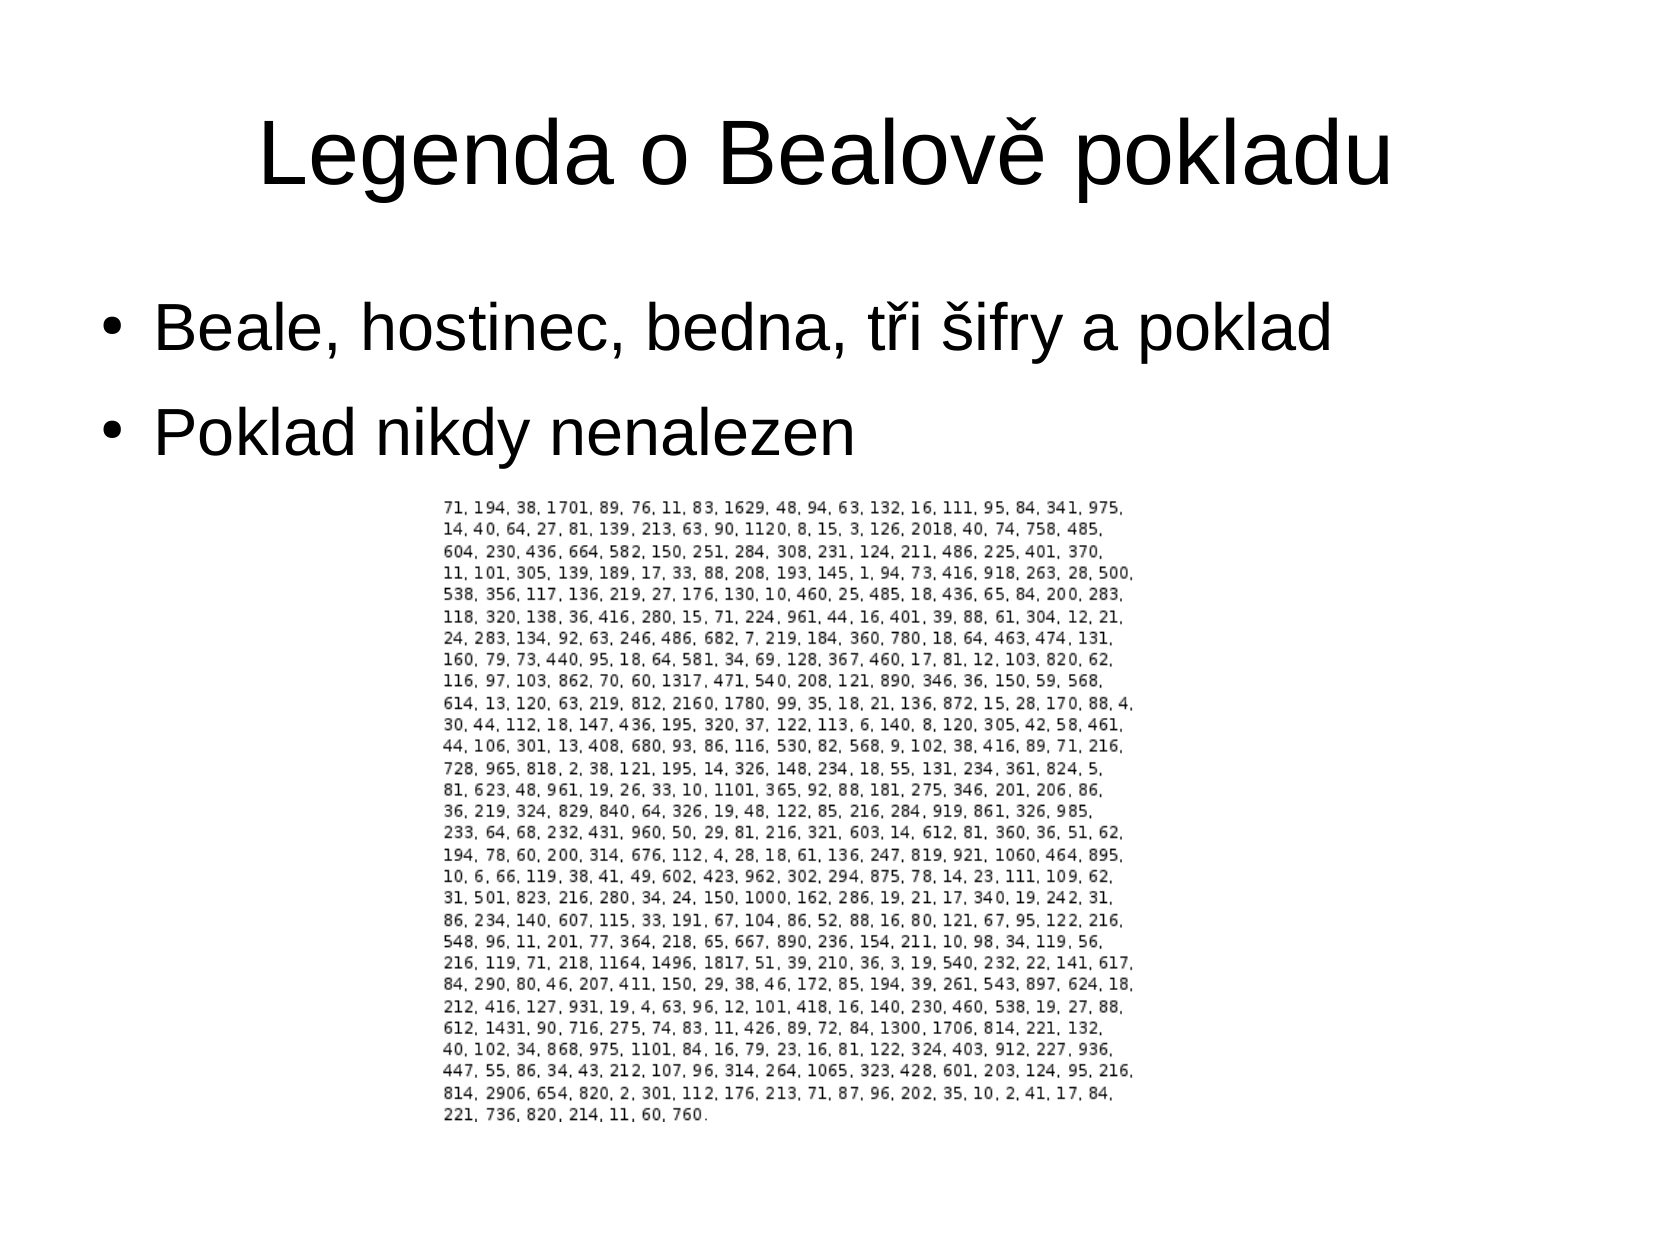

# Legenda o Bealově pokladu
Beale, hostinec, bedna, tři šifry a poklad
Poklad nikdy nenalezen